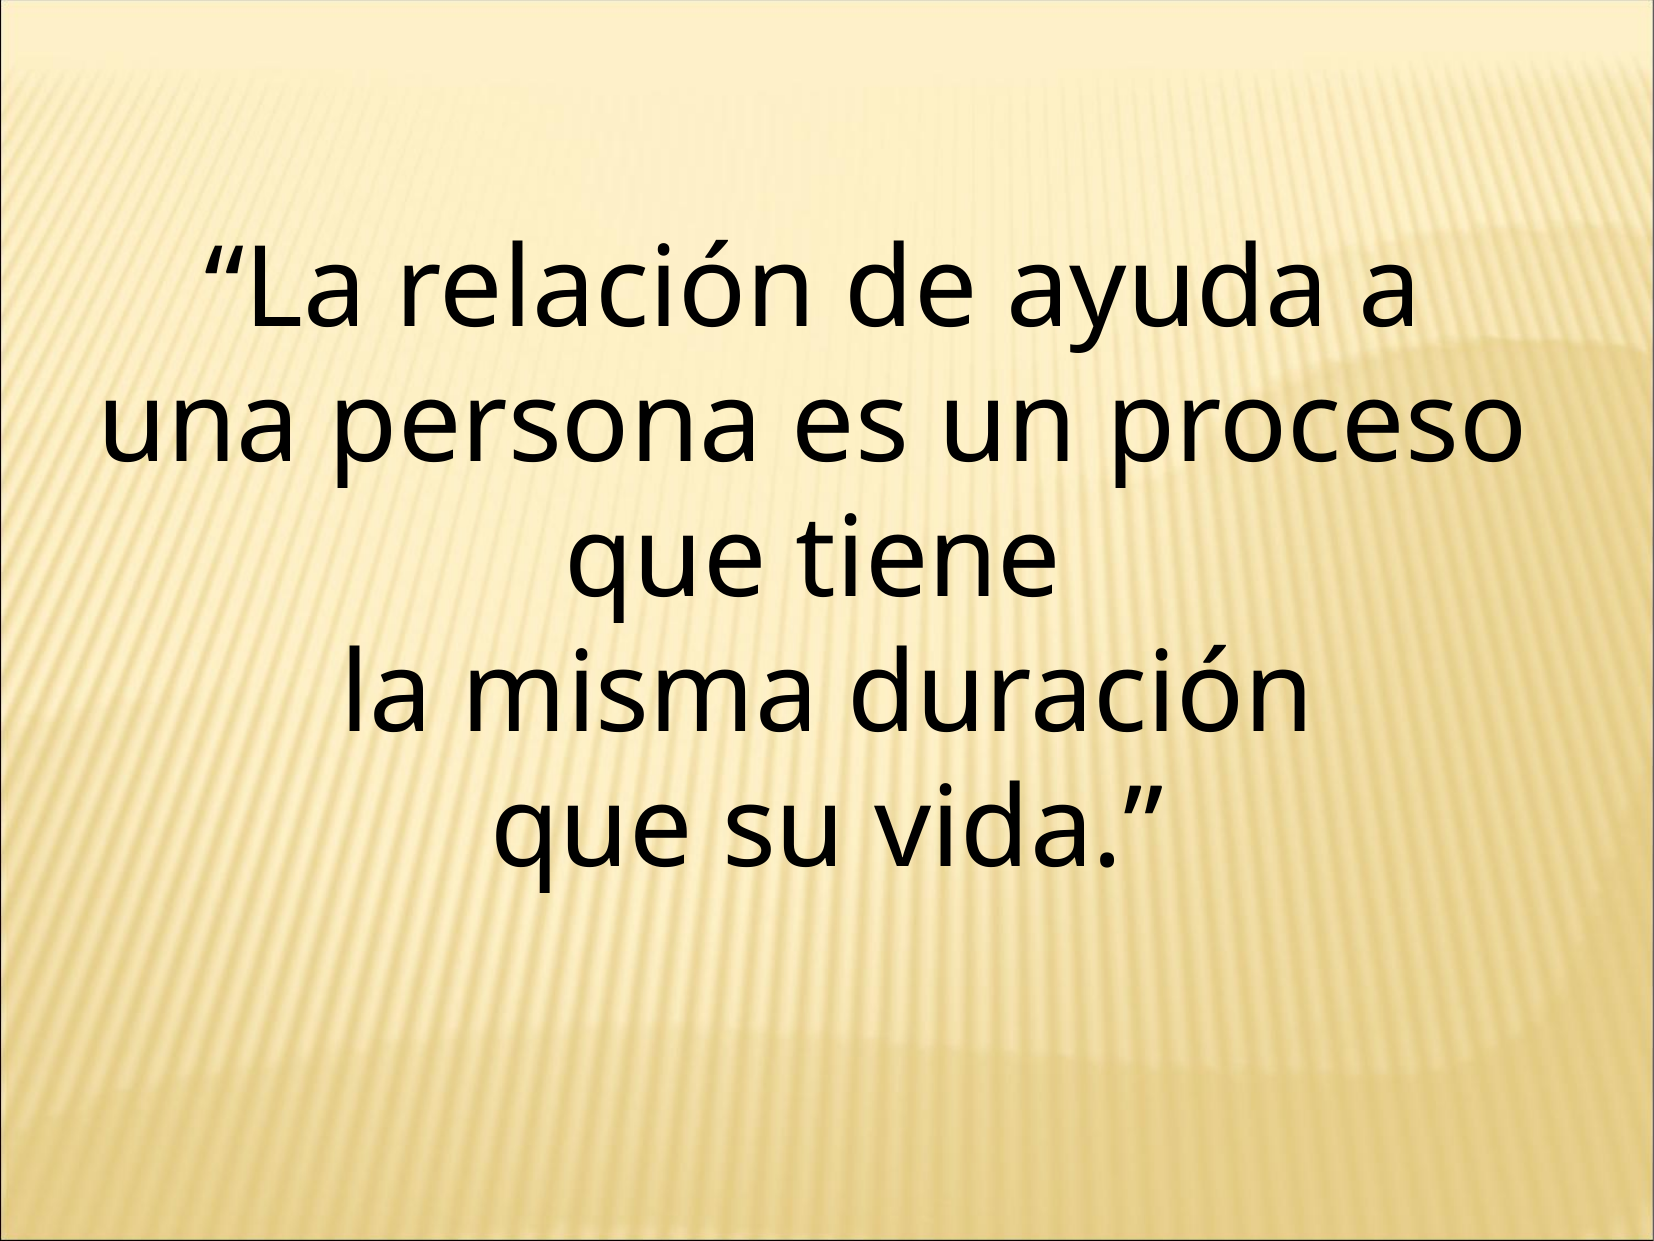

“La relación de ayuda a
una persona es un proceso
que tiene
la misma duración
que su vida.”